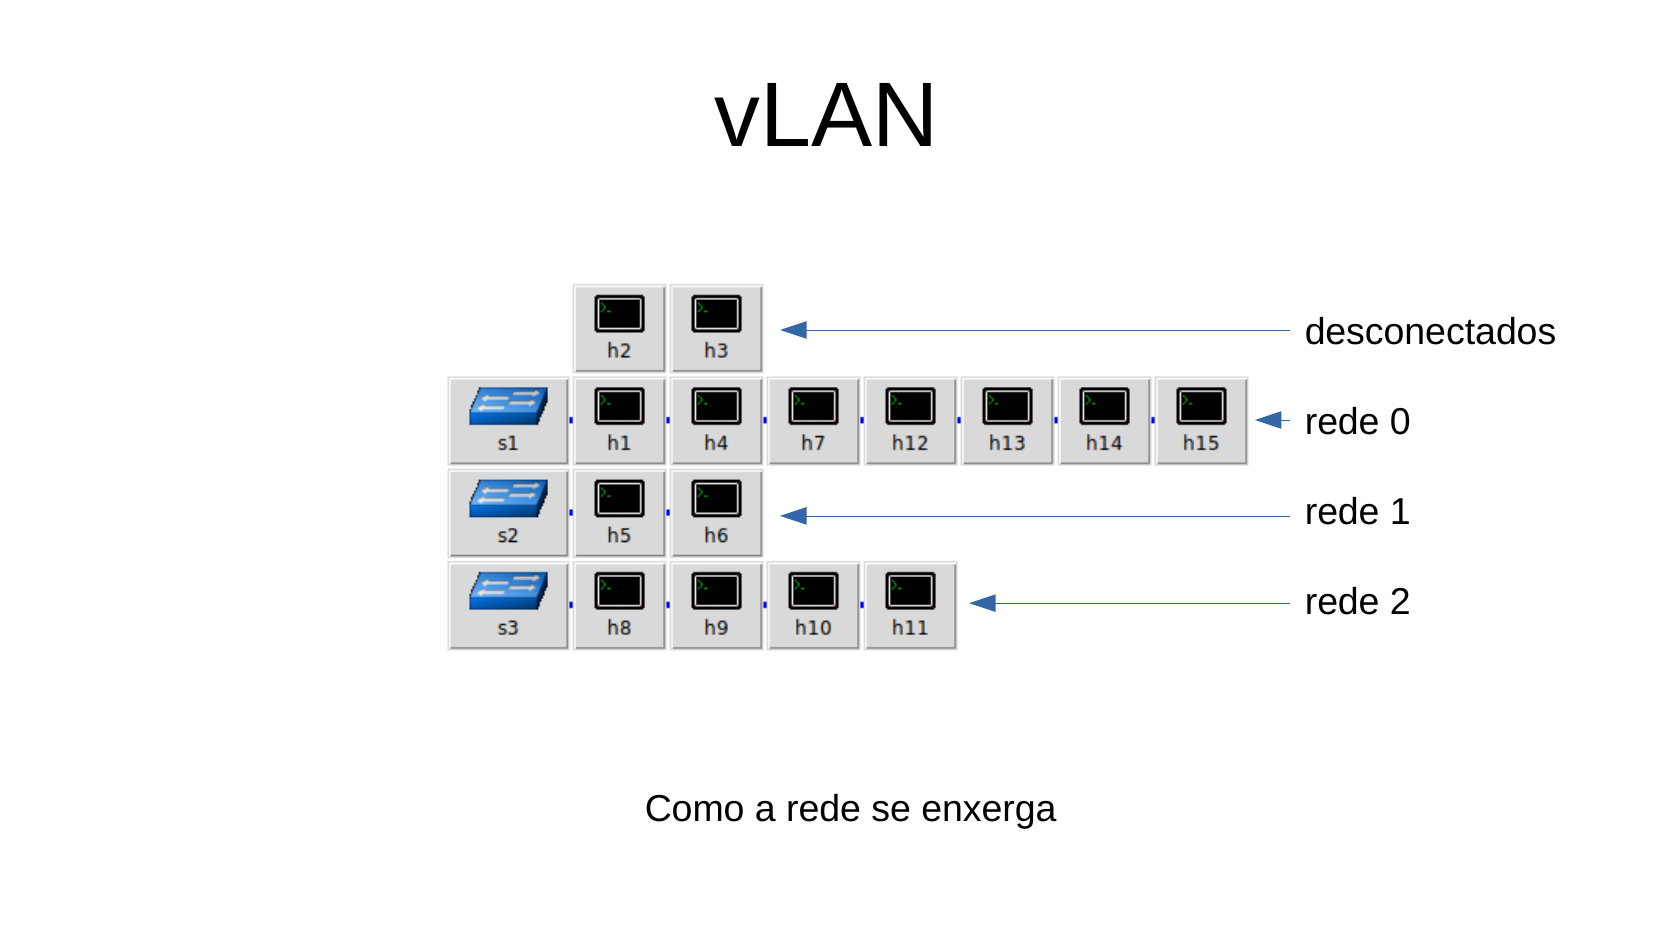

# vLAN
desconectados
rede 0
rede 1
rede 2
Como a rede se enxerga